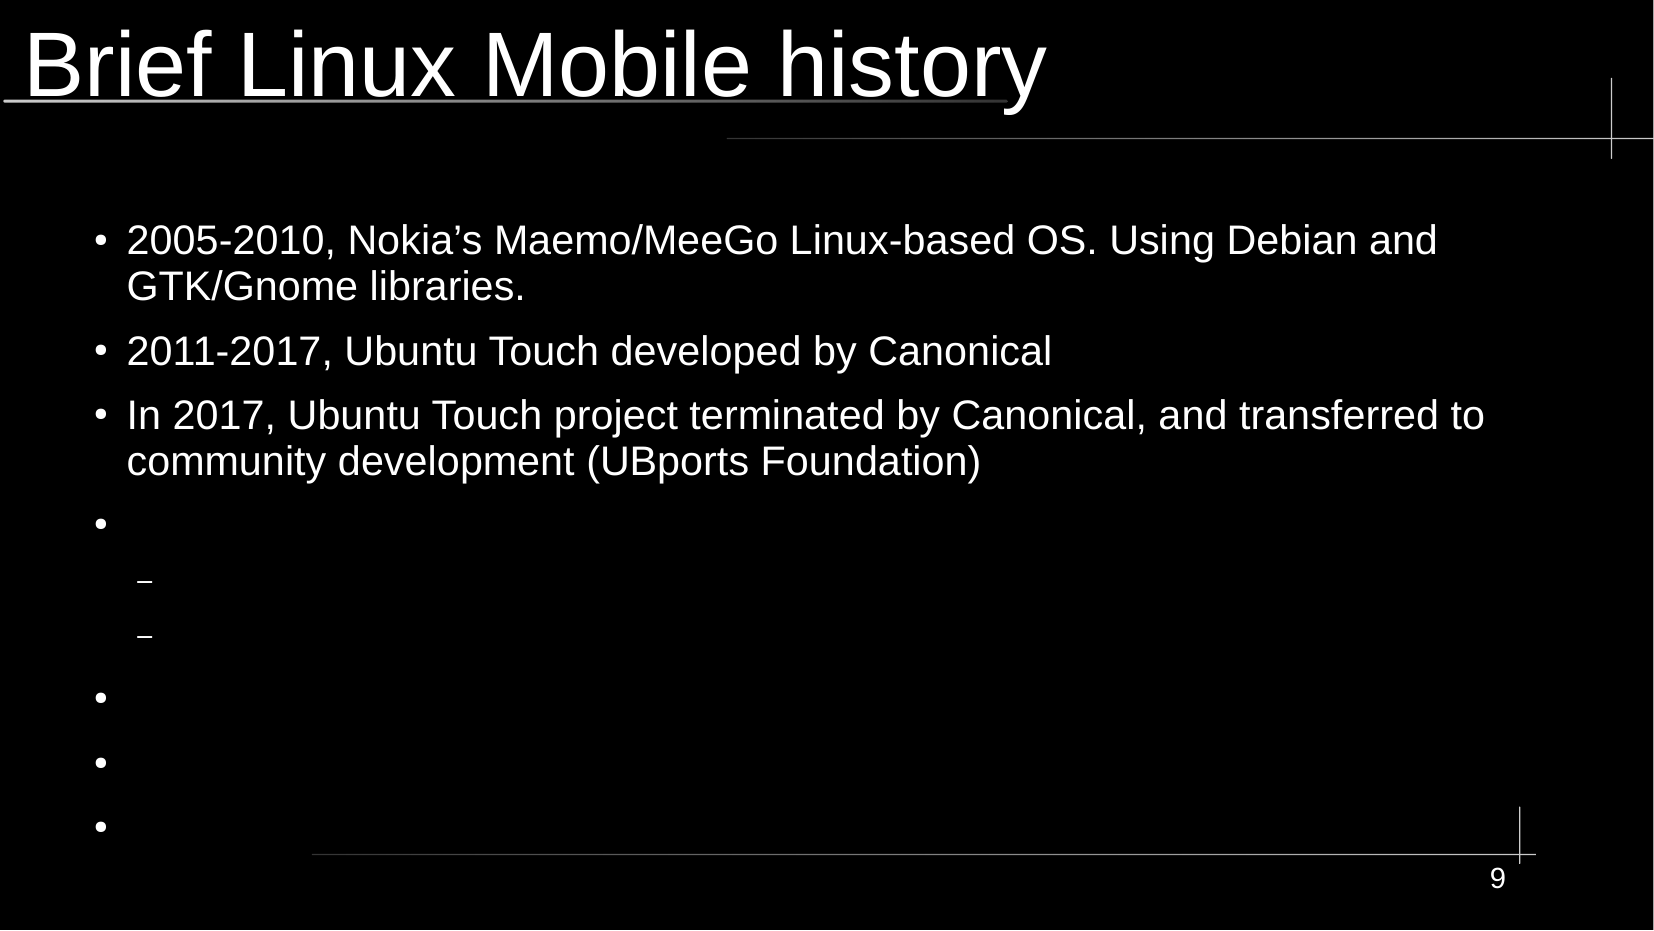

# Brief Linux Mobile history
2005-2010, Nokia’s Maemo/MeeGo Linux-based OS. Using Debian and GTK/Gnome libraries.
2011-2017, Ubuntu Touch developed by Canonical
In 2017, Ubuntu Touch project terminated by Canonical, and transferred to community development (UBports Foundation)
2013, initial release of Jolla’s Sailfish OS
Linux-based with closed-source UI
Jolla Community Phone requires subscription for updates after 1st year
2017, Purism starts crowdfunding for Librem 5 smartphone
2020, Pine64 PinePhone (2020) and PinePhone Pro (2022)
2024, FuriLabs launch the FLX1 running FuriOS (Droidian fork)
9